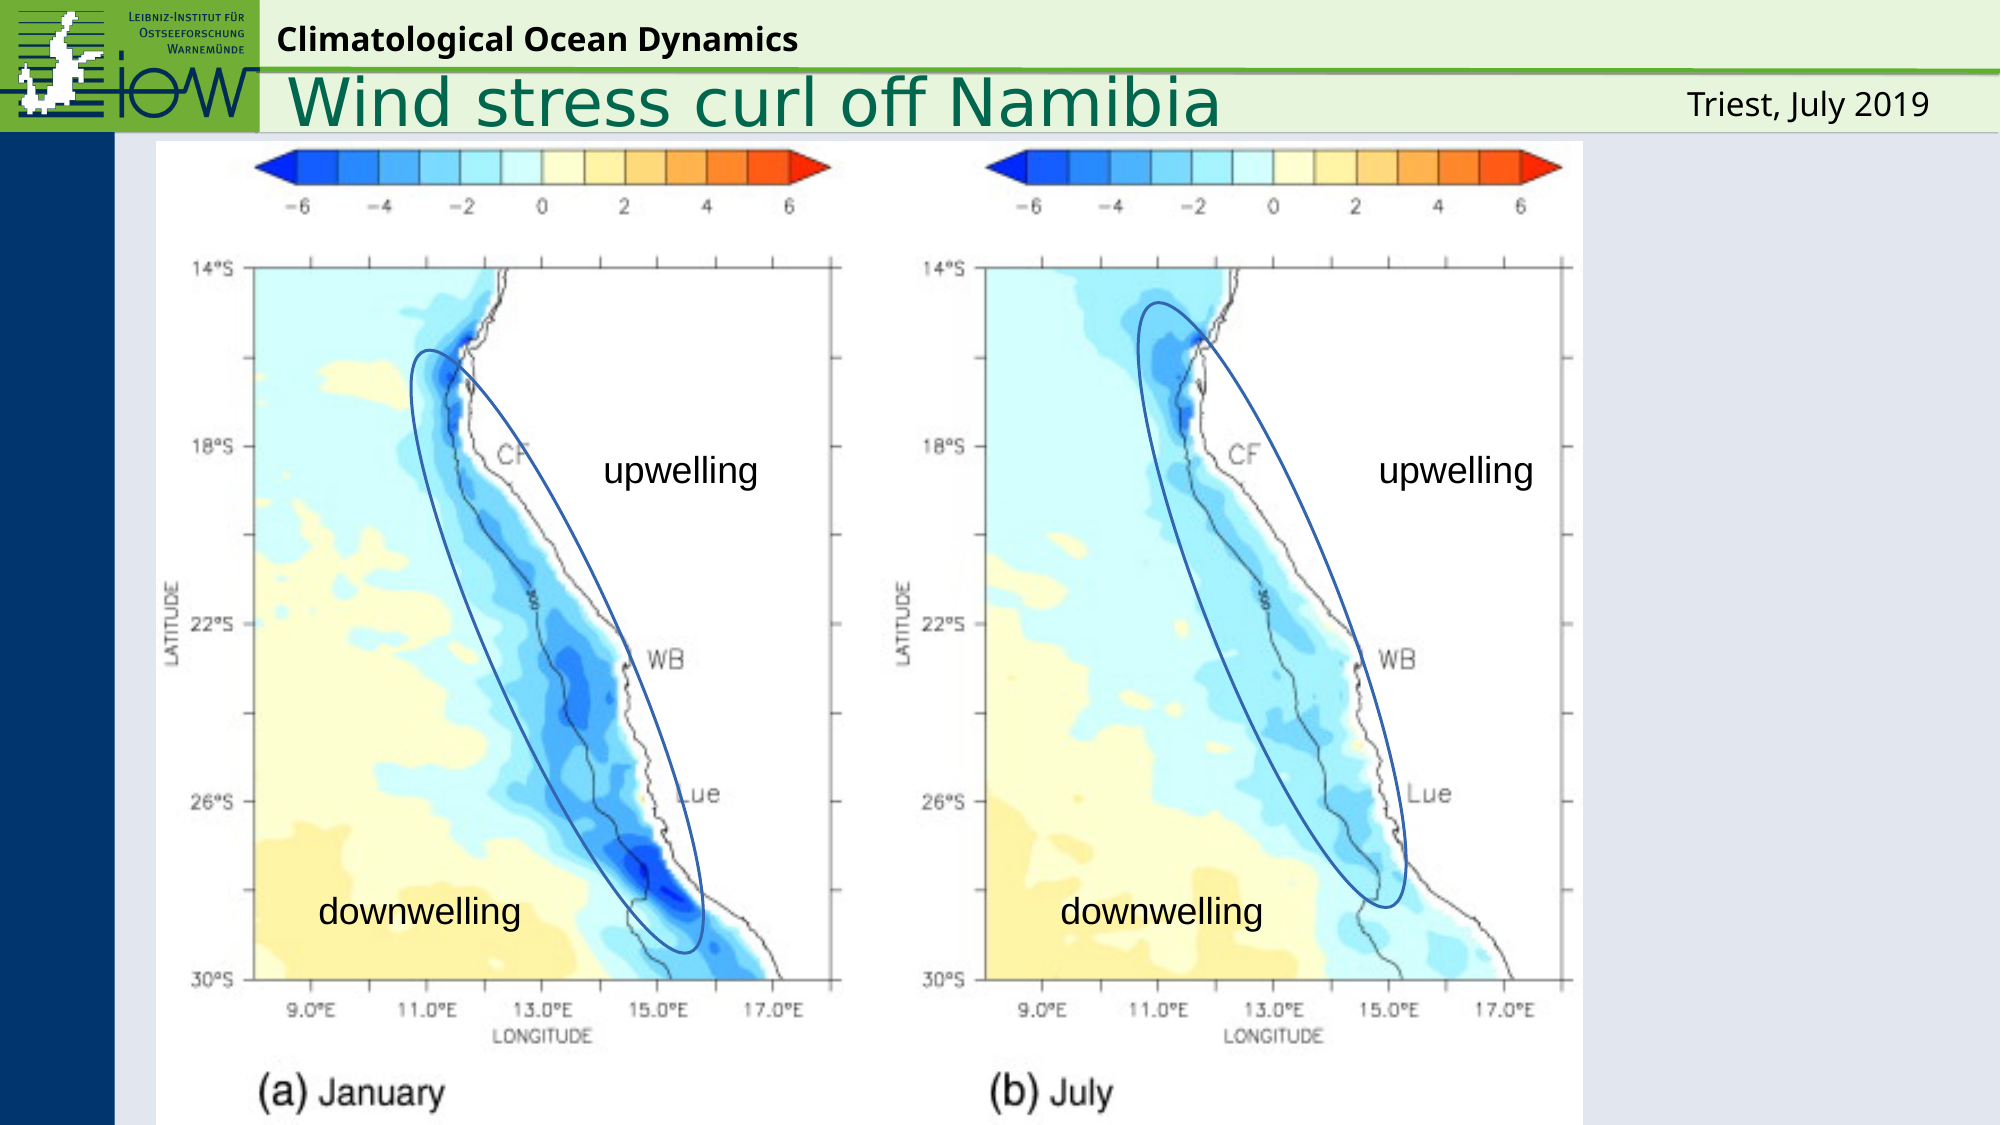

Wind stress curl off Namibia
upwelling
upwelling
downwelling
downwelling